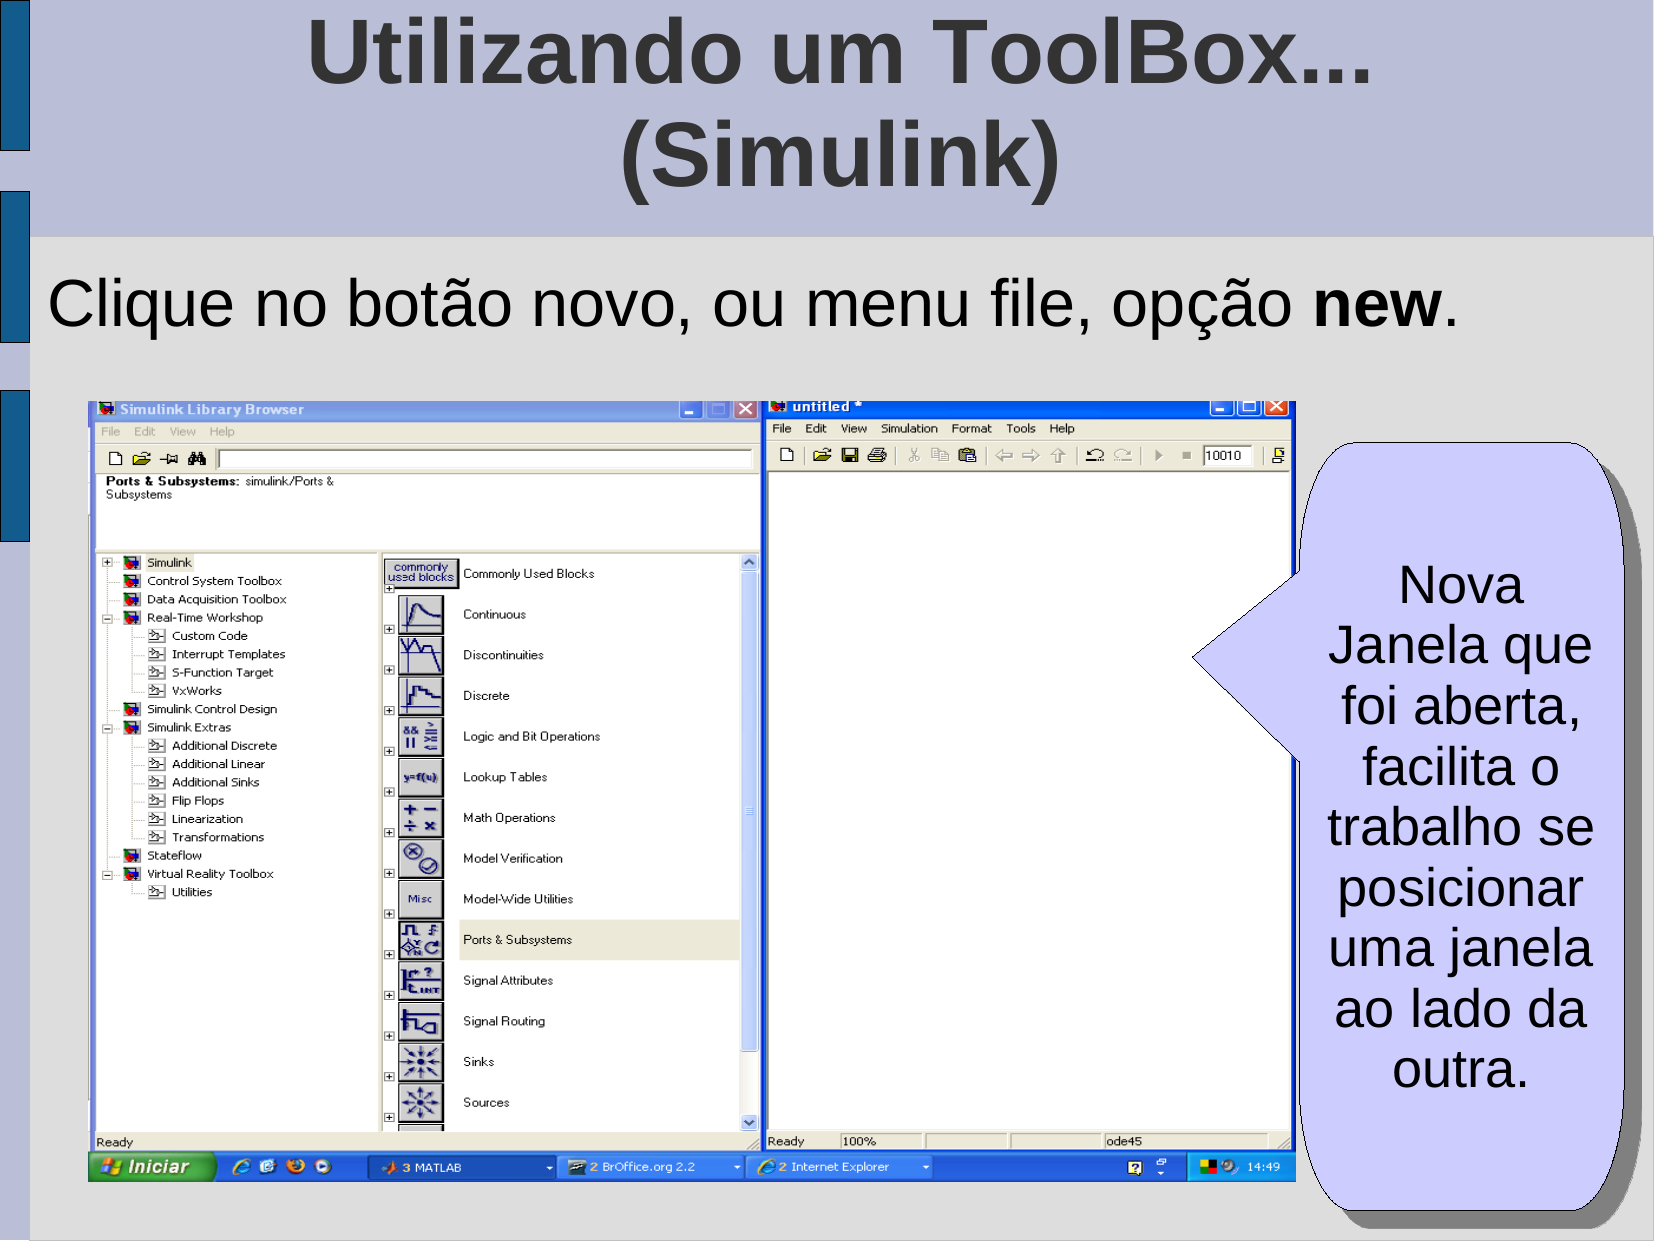

# Utilizando um ToolBox... (Simulink)
Clique no botão novo, ou menu file, opção new.
Nova Janela que foi aberta,
facilita o trabalho se posicionar uma janela ao lado da outra.